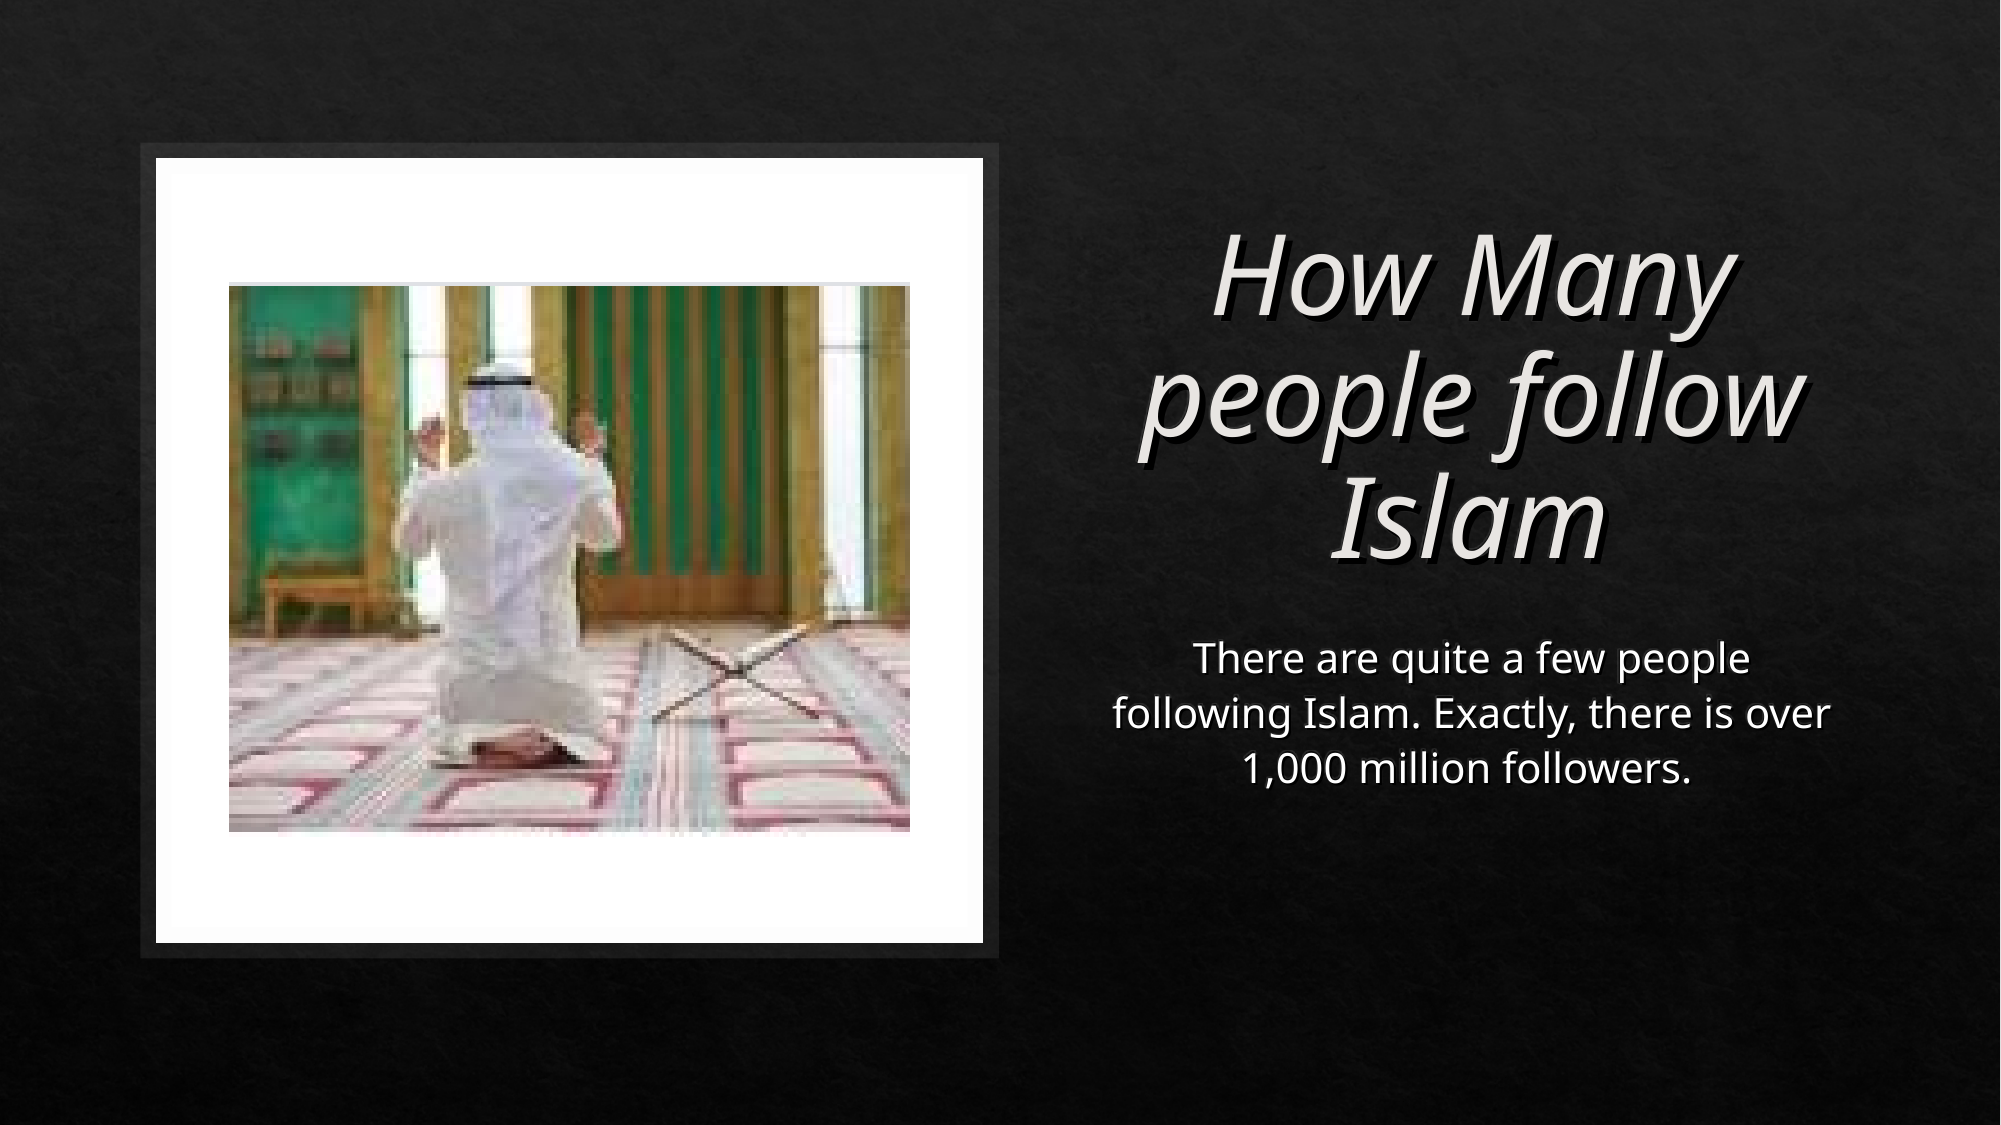

# How Many people follow Islam
There are quite a few people following Islam. Exactly, there is over 1,000 million followers.